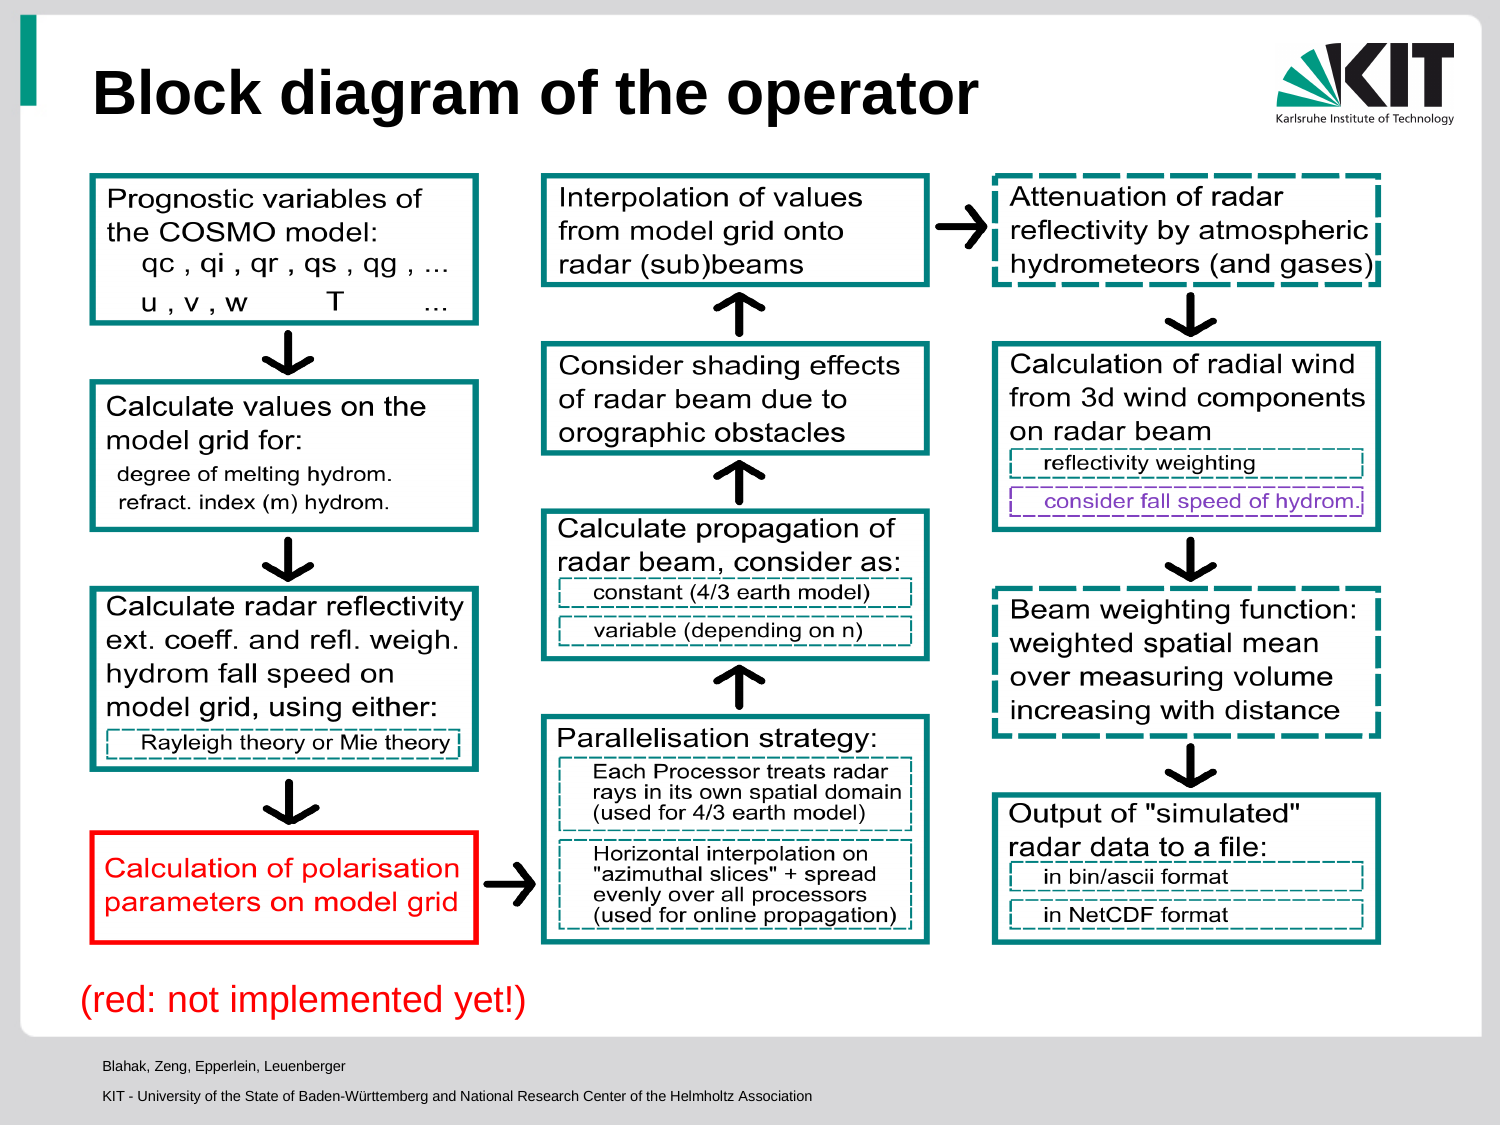

# Block diagram of the operator
(red: not implemented yet!)
KIT - University of the State of Baden-Württemberg and National Research Center of the Helmholtz Association